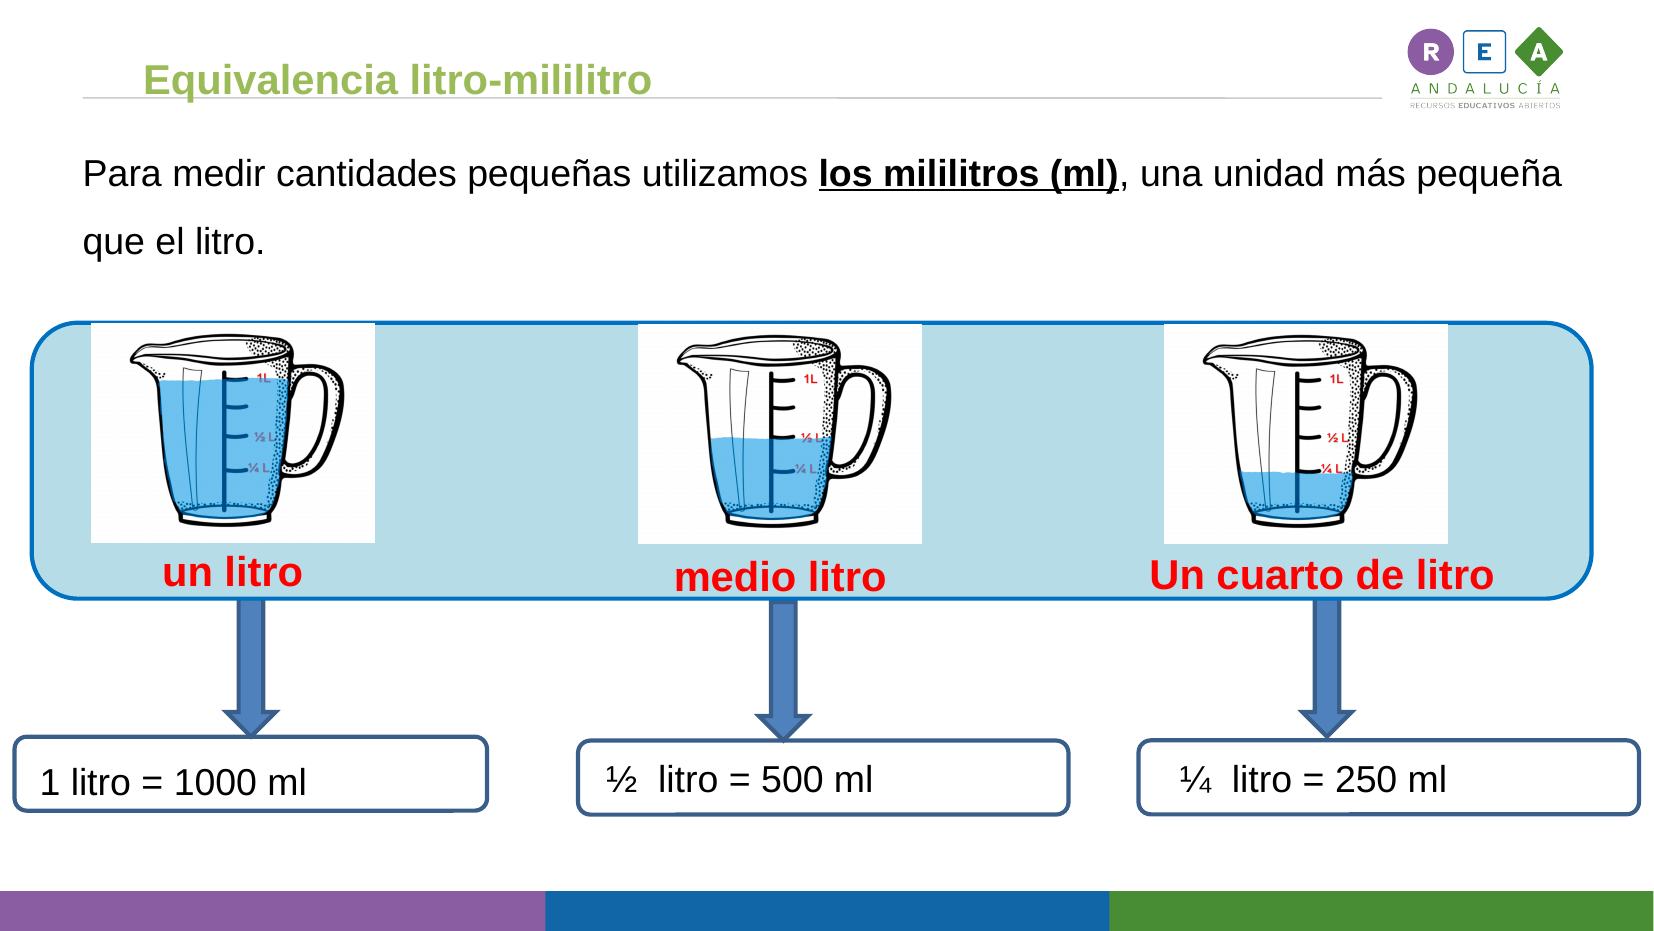

Equivalencia litro-mililitro
Para medir cantidades pequeñas utilizamos los mililitros (ml), una unidad más pequeña que el litro.
un litro
Un cuarto de litro
medio litro
½ litro = 500 ml
¼ litro = 250 ml
1 litro = 1000 ml